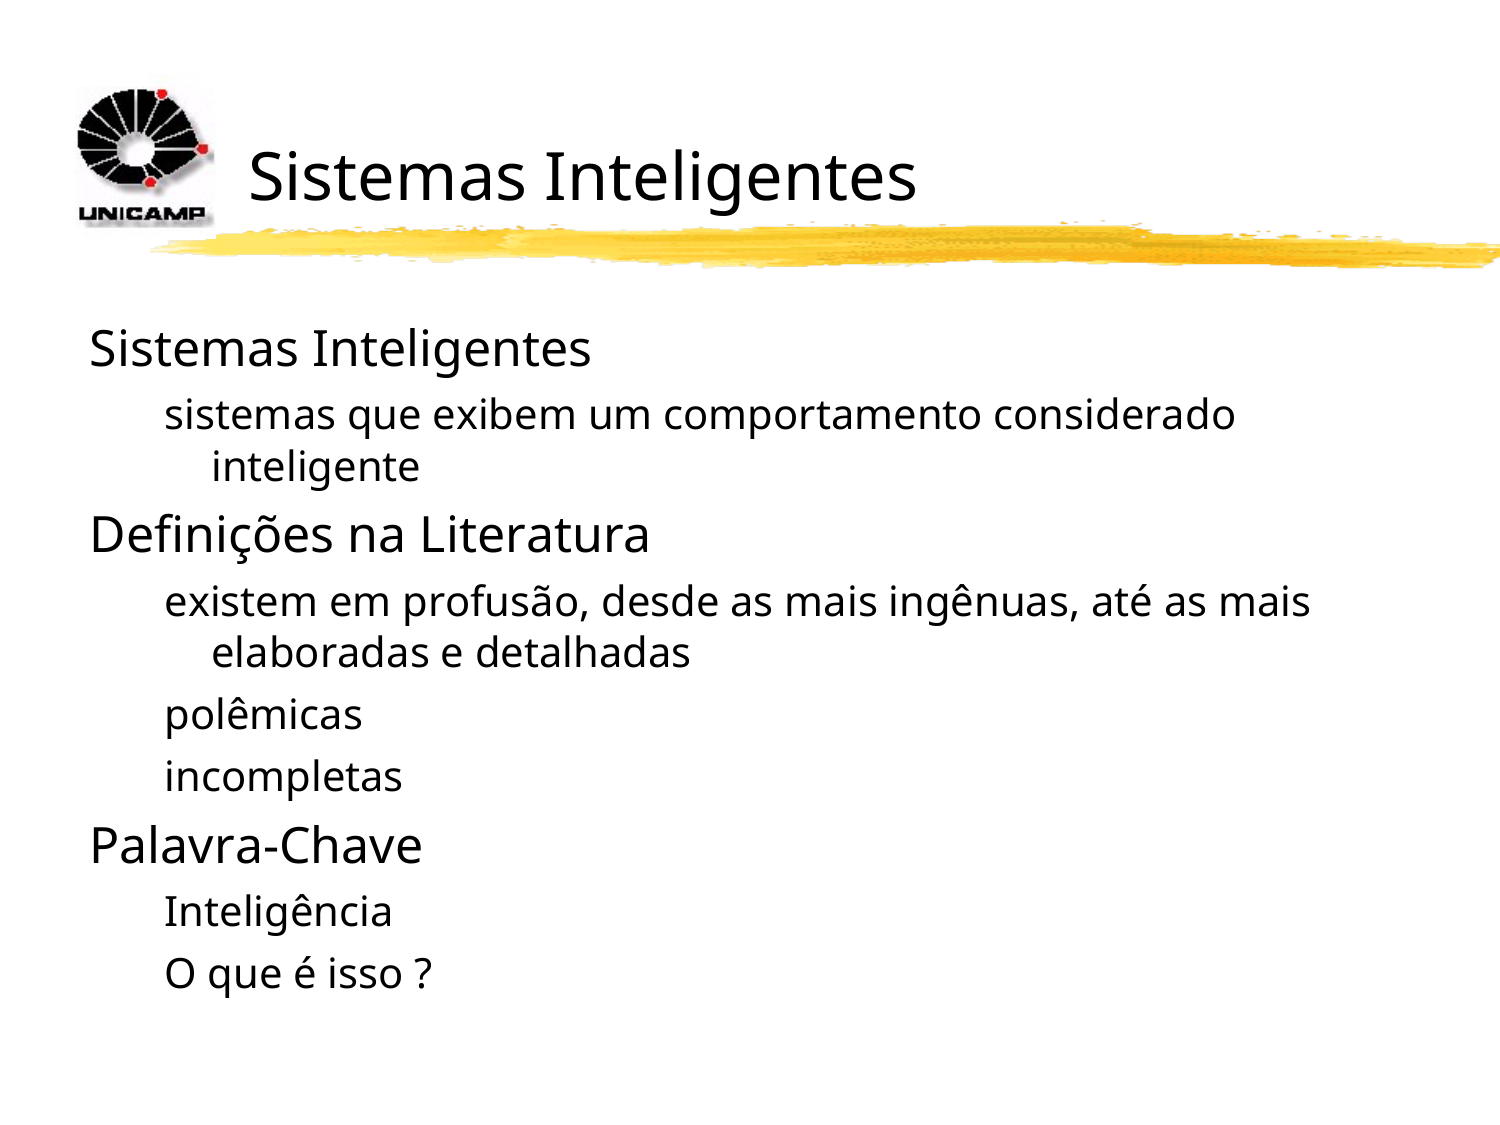

# Sistemas Inteligentes
Sistemas Inteligentes
sistemas que exibem um comportamento considerado inteligente
Definições na Literatura
existem em profusão, desde as mais ingênuas, até as mais elaboradas e detalhadas
polêmicas
incompletas
Palavra-Chave
Inteligência
O que é isso ?